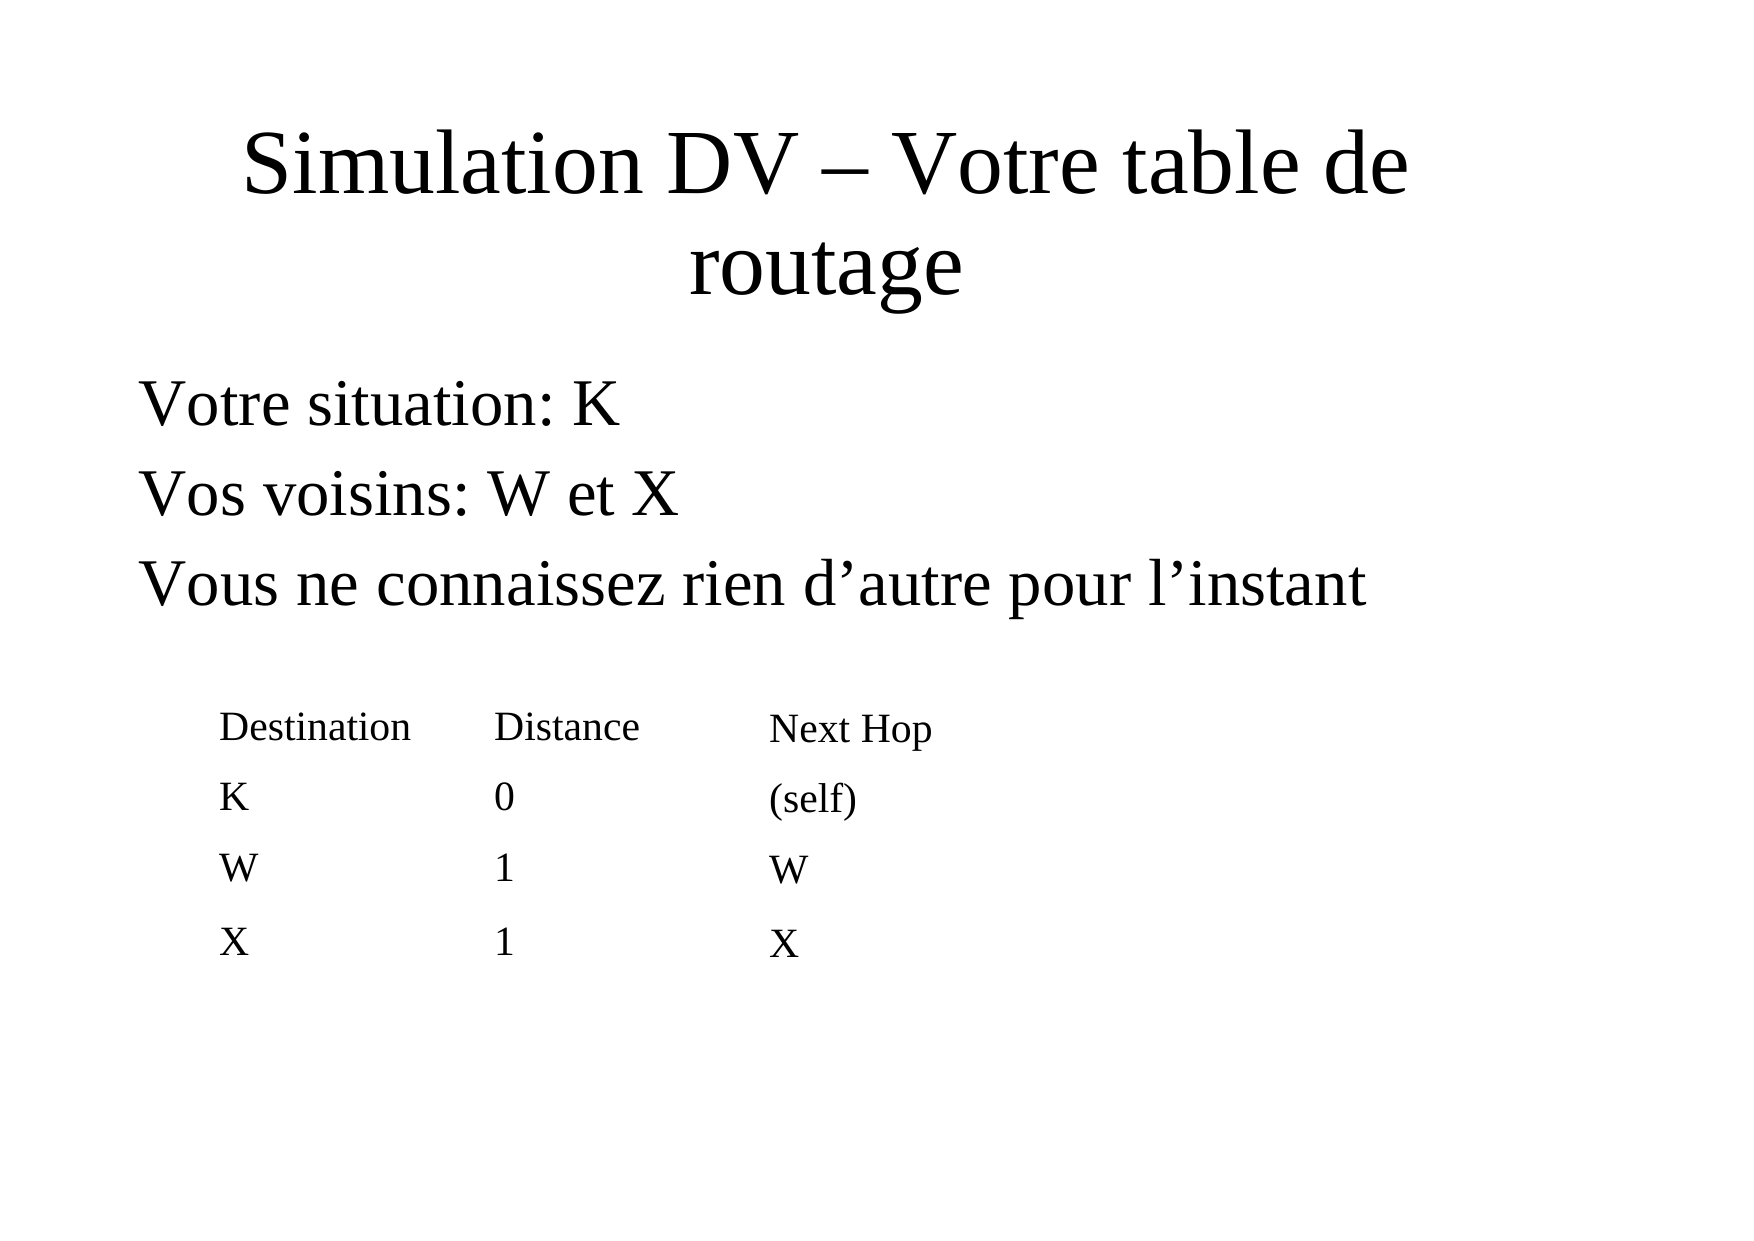

# Simulation DV – Votre table de routage
Votre situation: K
Vos voisins: W et X
Vous ne connaissez rien d’autre pour l’instant
Destination
Distance
Next Hop
K
0
(self)
W
1
W
X
1
X